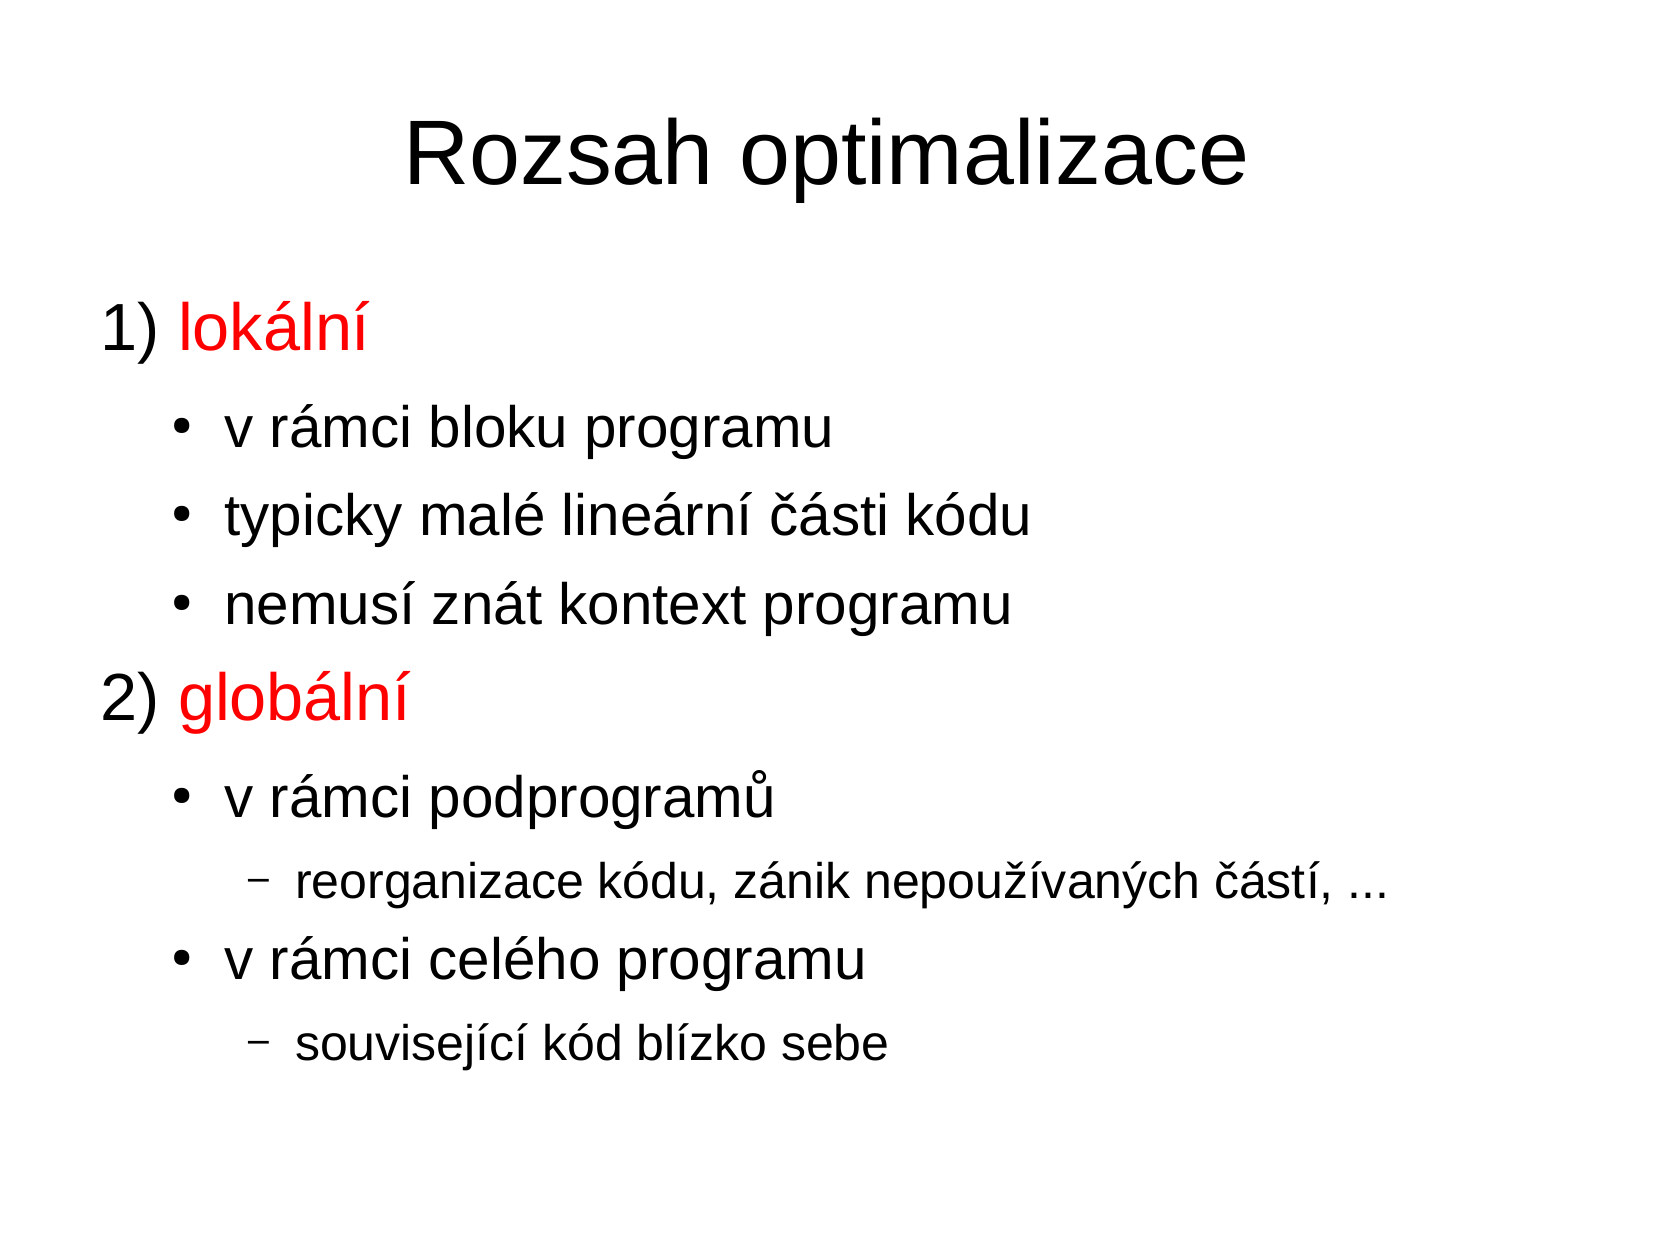

# Rozsah optimalizace
 lokální
v rámci bloku programu
typicky malé lineární části kódu
nemusí znát kontext programu
 globální
v rámci podprogramů
reorganizace kódu, zánik nepoužívaných částí, ...
v rámci celého programu
související kód blízko sebe